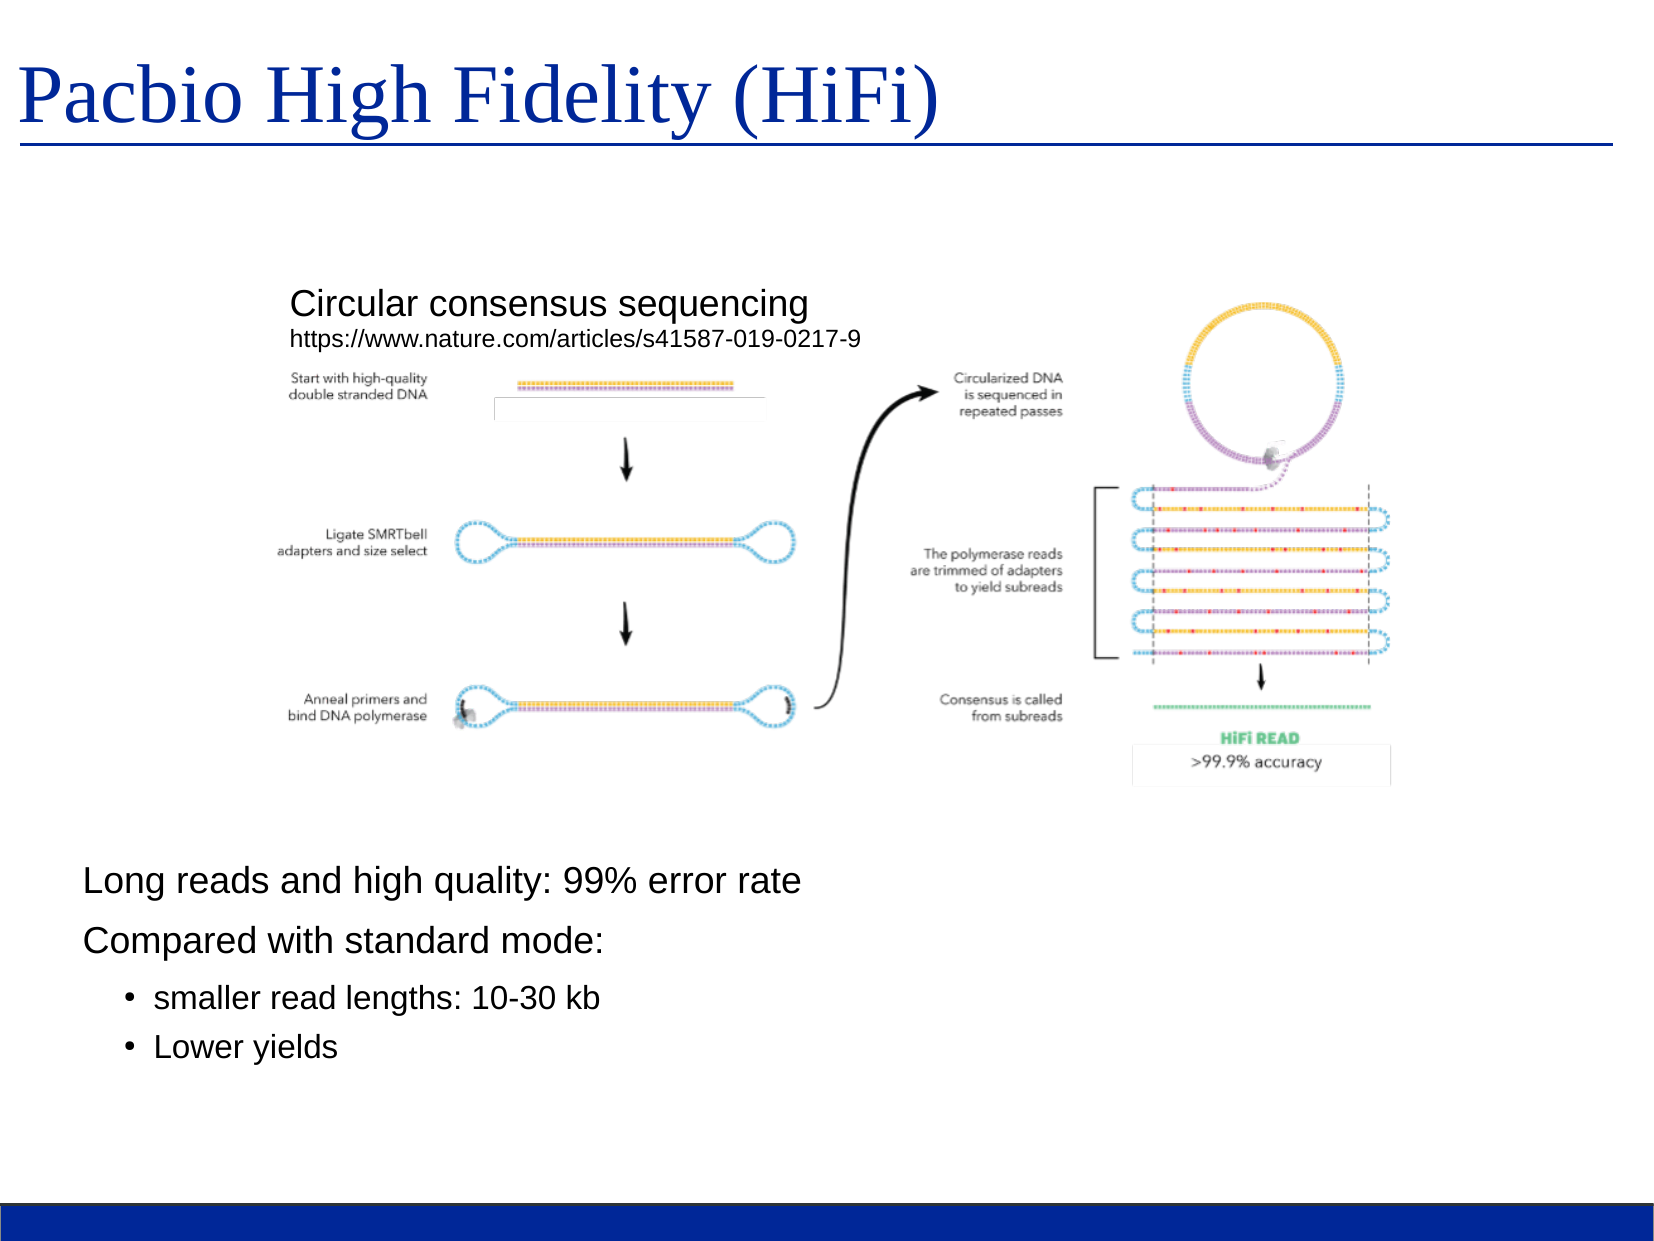

# Pacbio High Fidelity (HiFi)
Circular consensus sequencing
https://www.nature.com/articles/s41587-019-0217-9
Long reads and high quality: 99% error rate
Compared with standard mode:
smaller read lengths: 10-30 kb
Lower yields